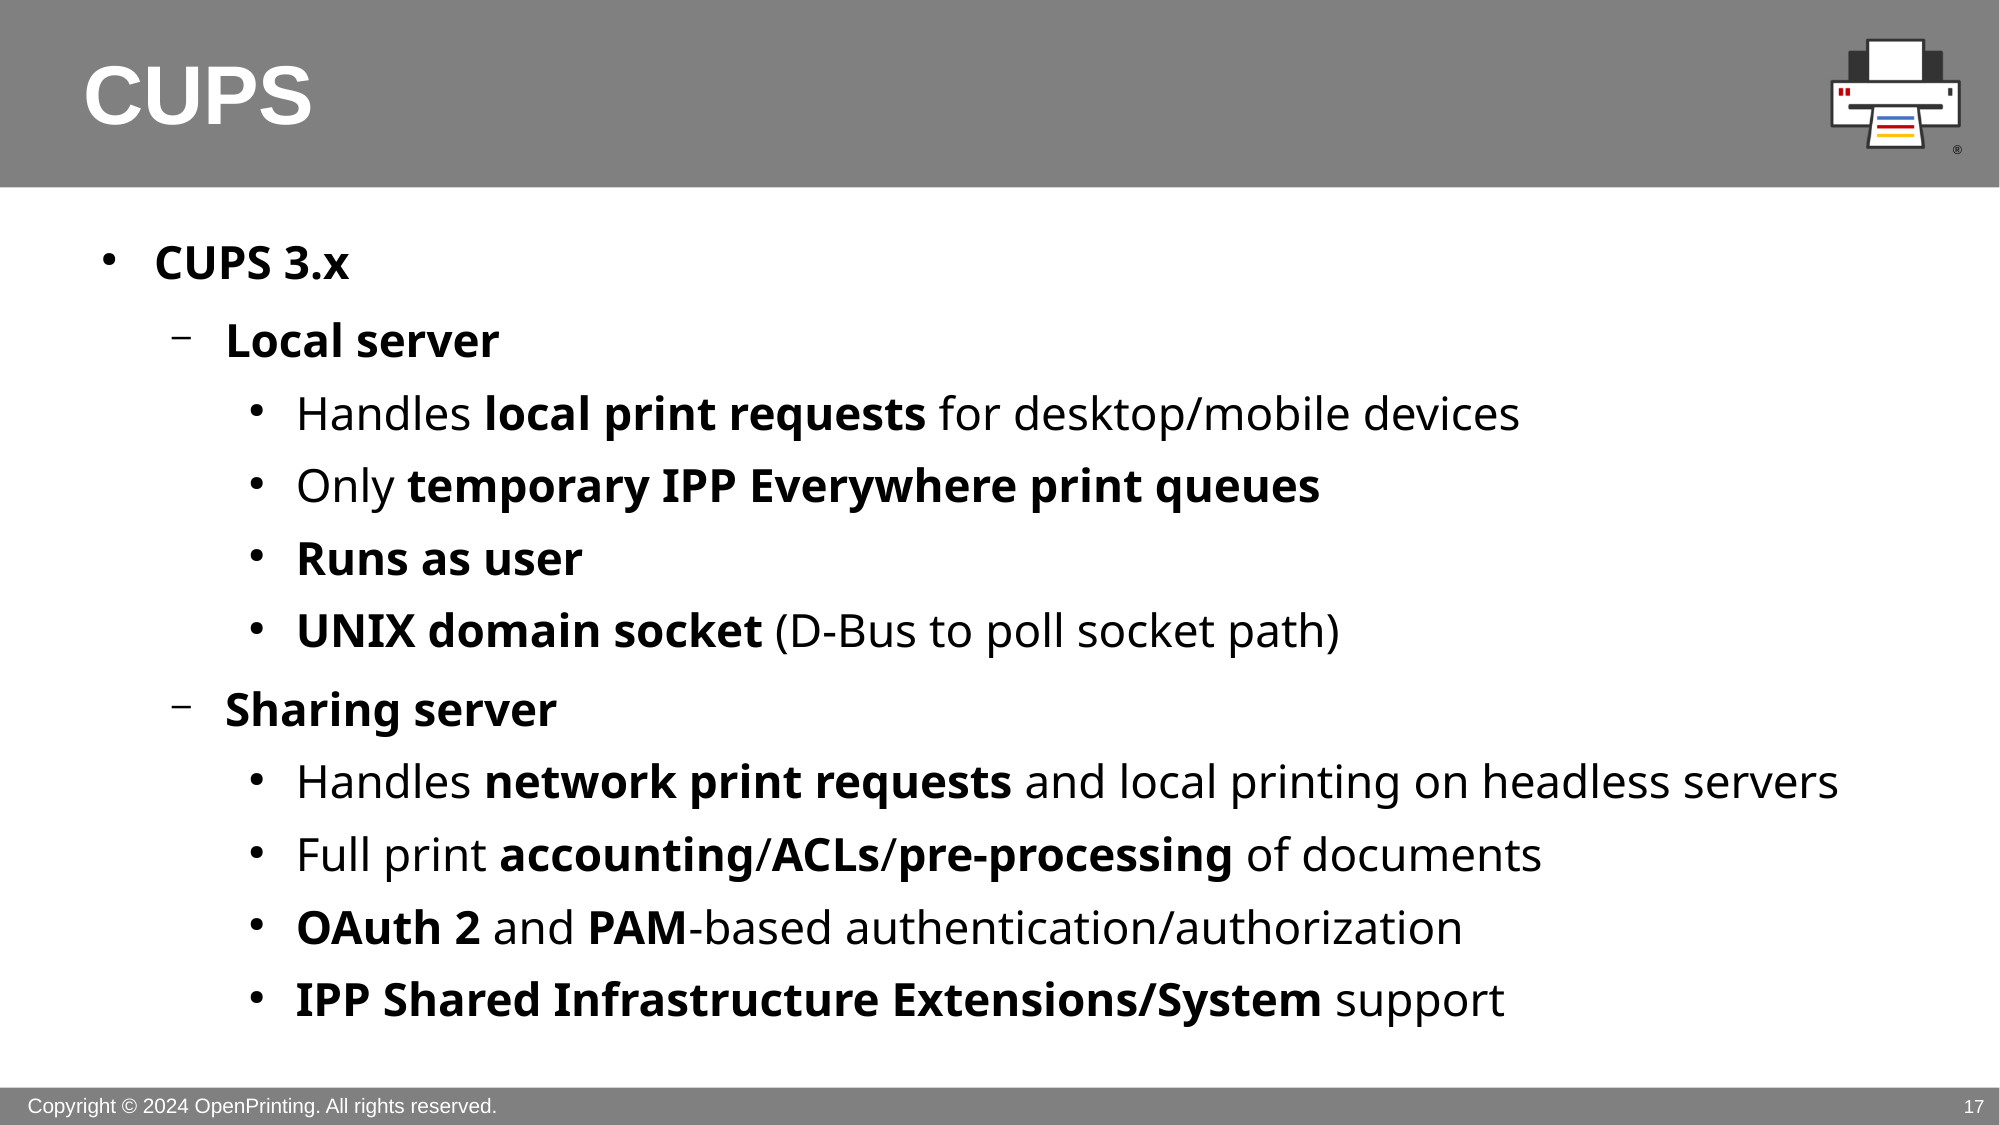

CUPS
# CUPS 3.x
Local server
Handles local print requests for desktop/mobile devices
Only temporary IPP Everywhere print queues
Runs as user
UNIX domain socket (D-Bus to poll socket path)
Sharing server
Handles network print requests and local printing on headless servers
Full print accounting/ACLs/pre-processing of documents
OAuth 2 and PAM-based authentication/authorization
IPP Shared Infrastructure Extensions/System support